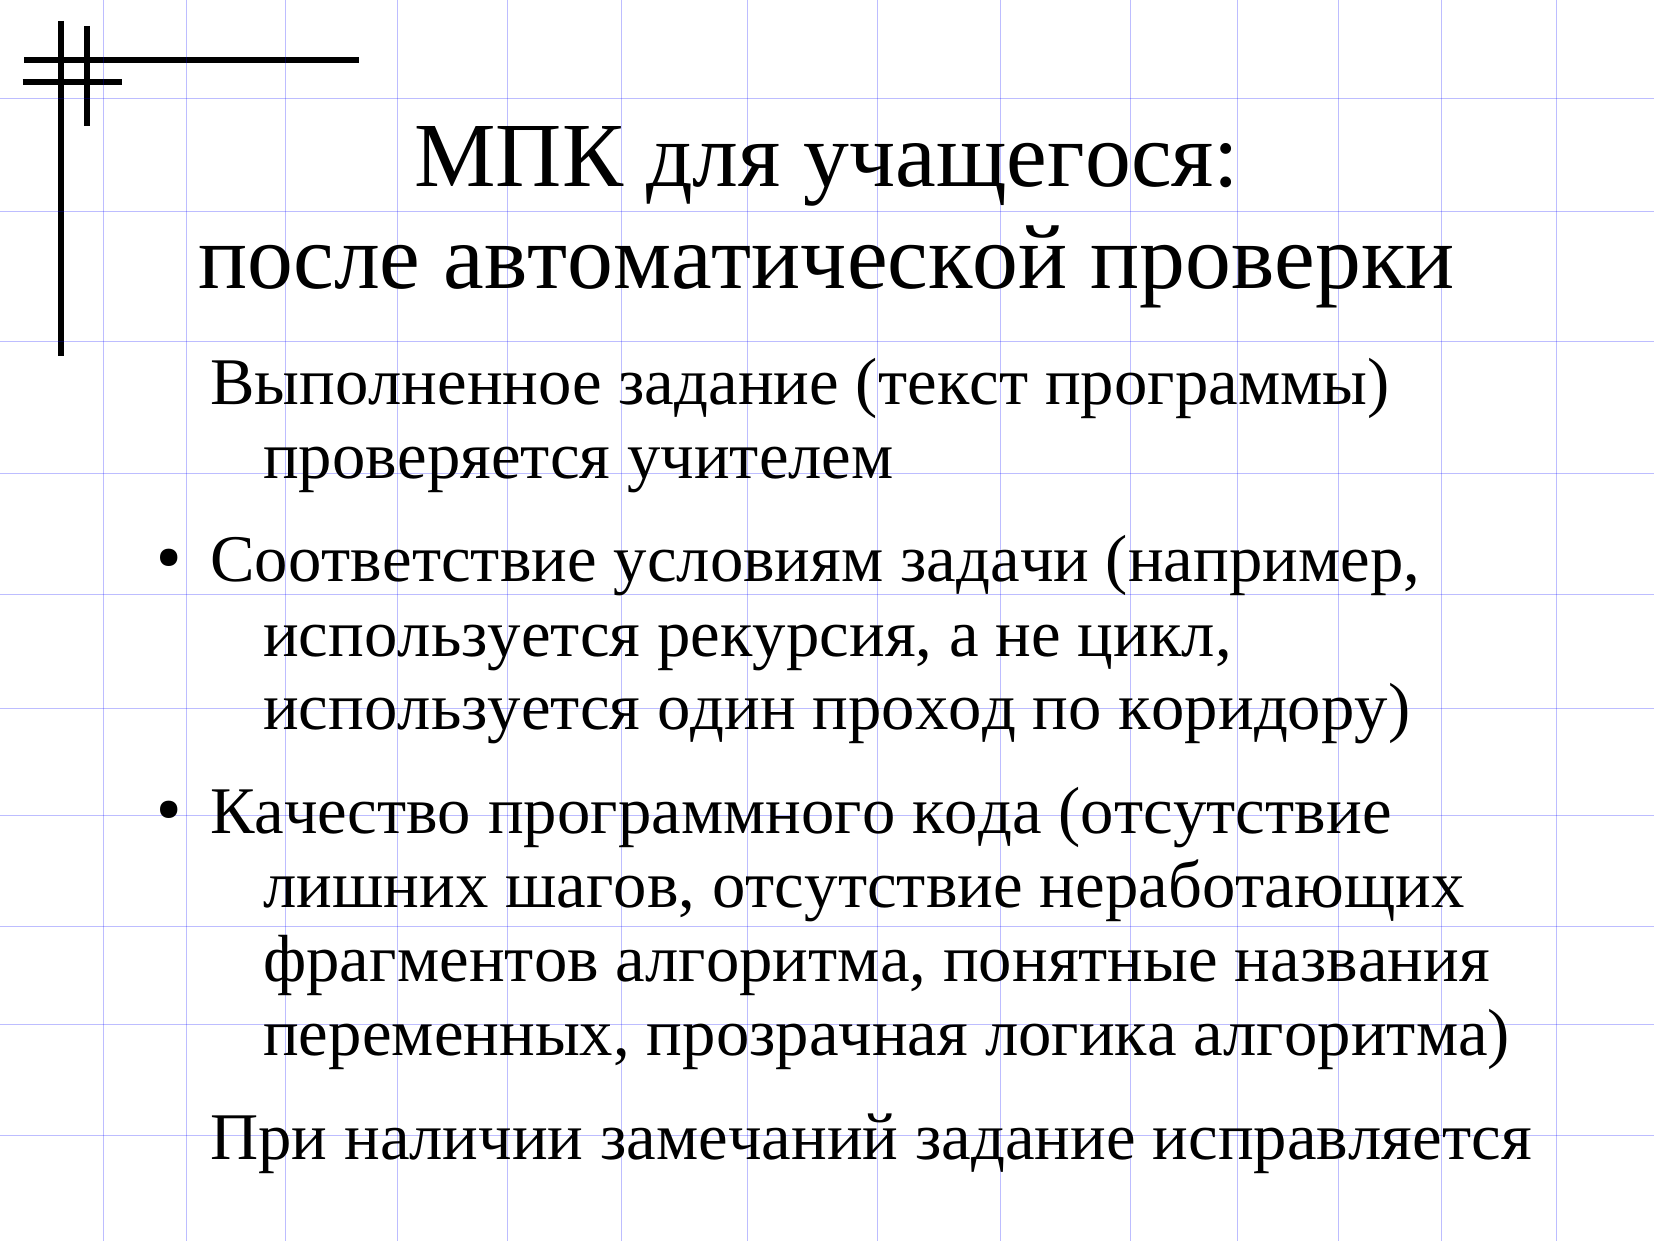

# МПК для учащегося: после автоматической проверки
Выполненное задание (текст программы) проверяется учителем
Соответствие условиям задачи (например, используется рекурсия, а не цикл, используется один проход по коридору)
Качество программного кода (отсутствие лишних шагов, отсутствие неработающих фрагментов алгоритма, понятные названия переменных, прозрачная логика алгоритма)
При наличии замечаний задание исправляется